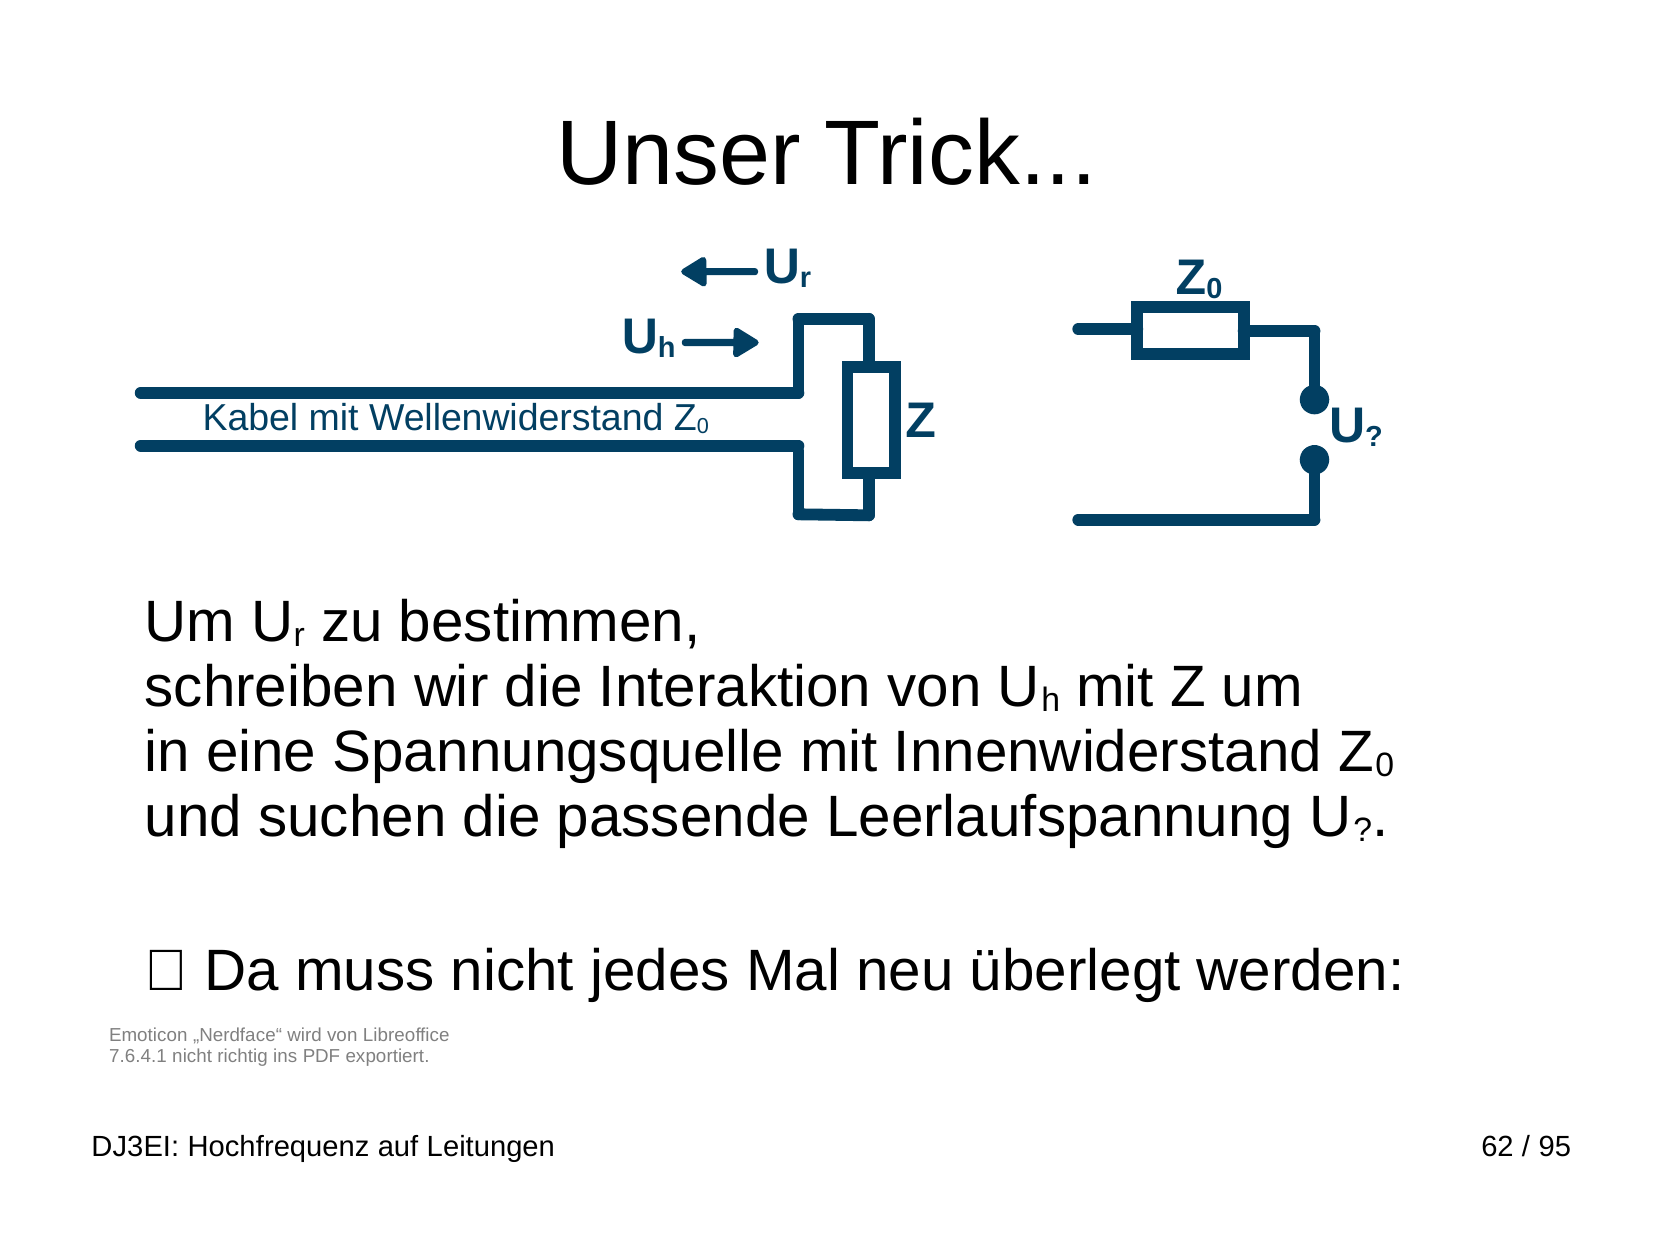

# Unser Trick...
Ur
Z0
Uh
U?
Z
Kabel mit Wellenwiderstand Z0
Um Ur zu bestimmen,
schreiben wir die Interaktion von Uh mit Z um
in eine Spannungsquelle mit Innenwiderstand Z0
und suchen die passende Leerlaufspannung U?.
🤓 Da muss nicht jedes Mal neu überlegt werden:
Emoticon „Nerdface“ wird von Libreoffice
7.6.4.1 nicht richtig ins PDF exportiert.